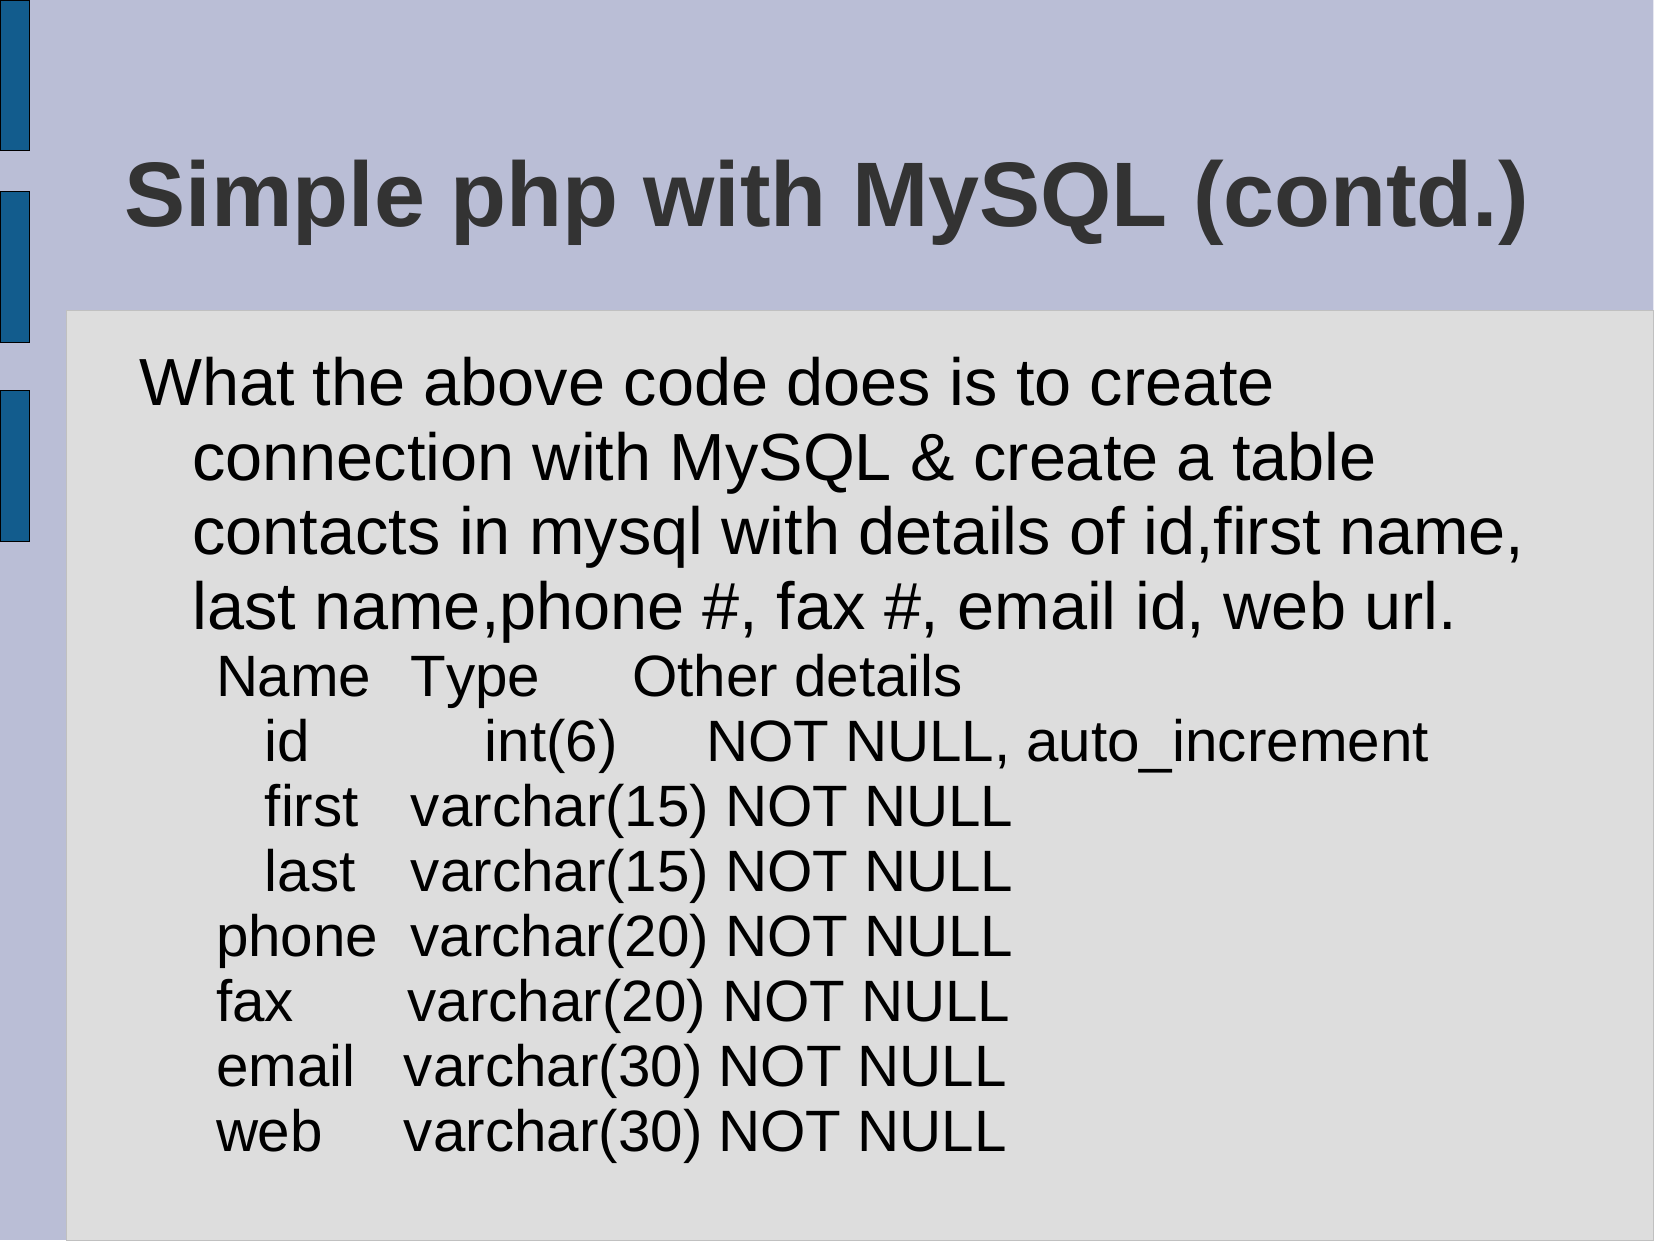

# Simple php with MySQL (contd.)
What the above code does is to create connection with MySQL & create a table contacts in mysql with details of id,first name, last name,phone #, fax #, email id, web url.
Name	Type		Other details
 id			int(6)		NOT NULL, auto_increment
 first	varchar(15) NOT NULL
 last 	varchar(15) NOT NULL
phone varchar(20) NOT NULL
fax varchar(20) NOT NULL
email varchar(30) NOT NULL
web varchar(30) NOT NULL